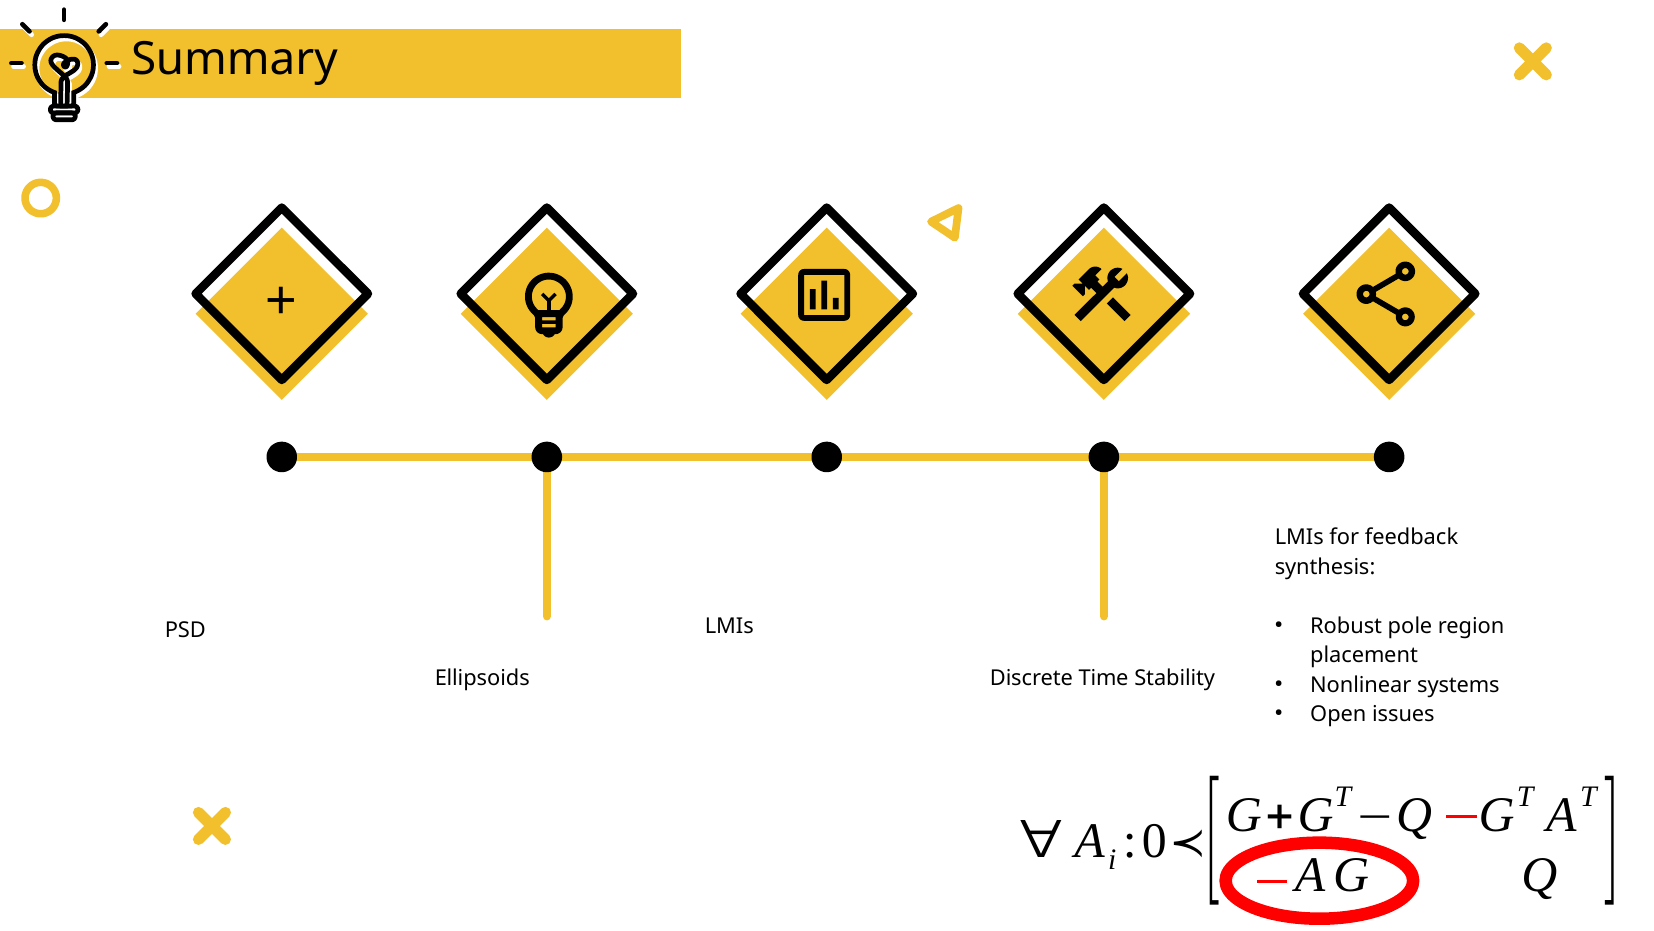

# Summary
+
LMIs
LMIs for feedback synthesis:
Robust pole region placement
Nonlinear systems
Open issues
PSD
Ellipsoids
Discrete Time Stability